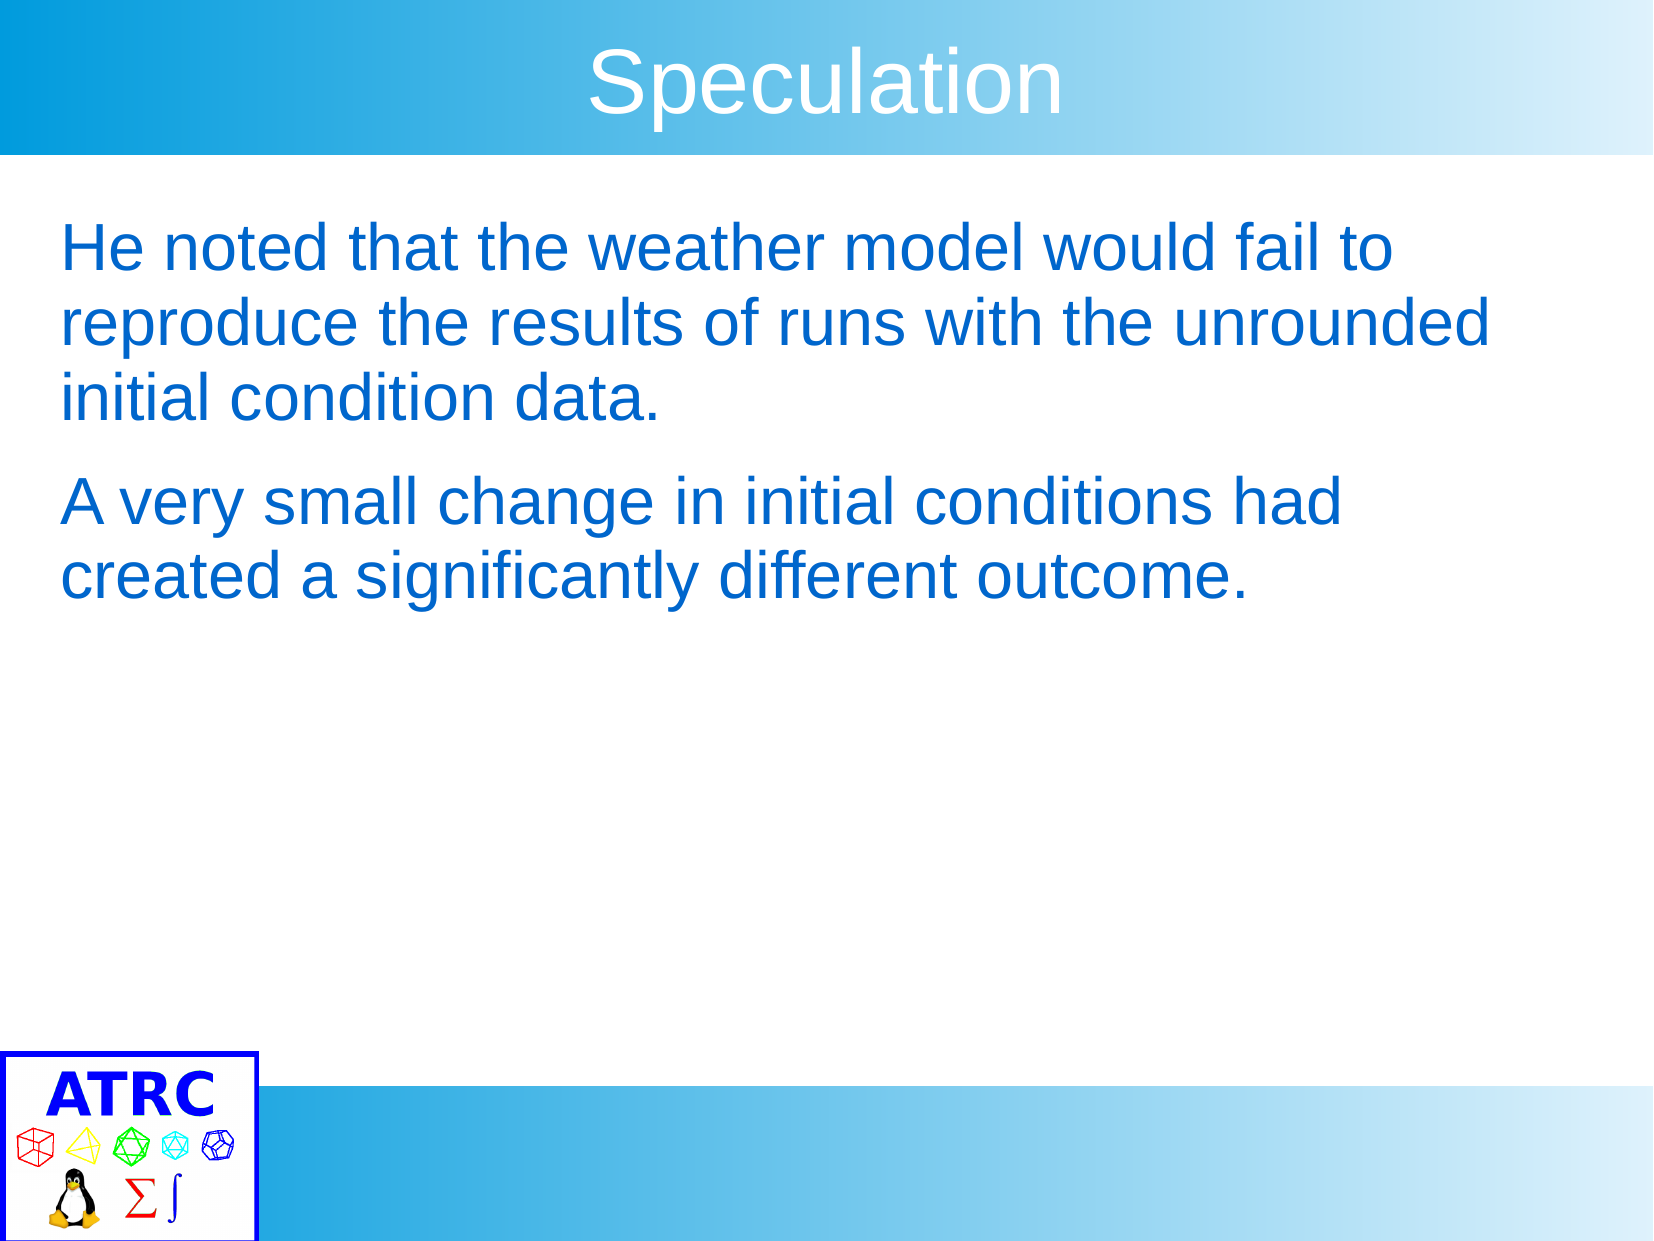

# Speculation
He noted that the weather model would fail to reproduce the results of runs with the unrounded initial condition data.
A very small change in initial conditions had created a significantly different outcome.